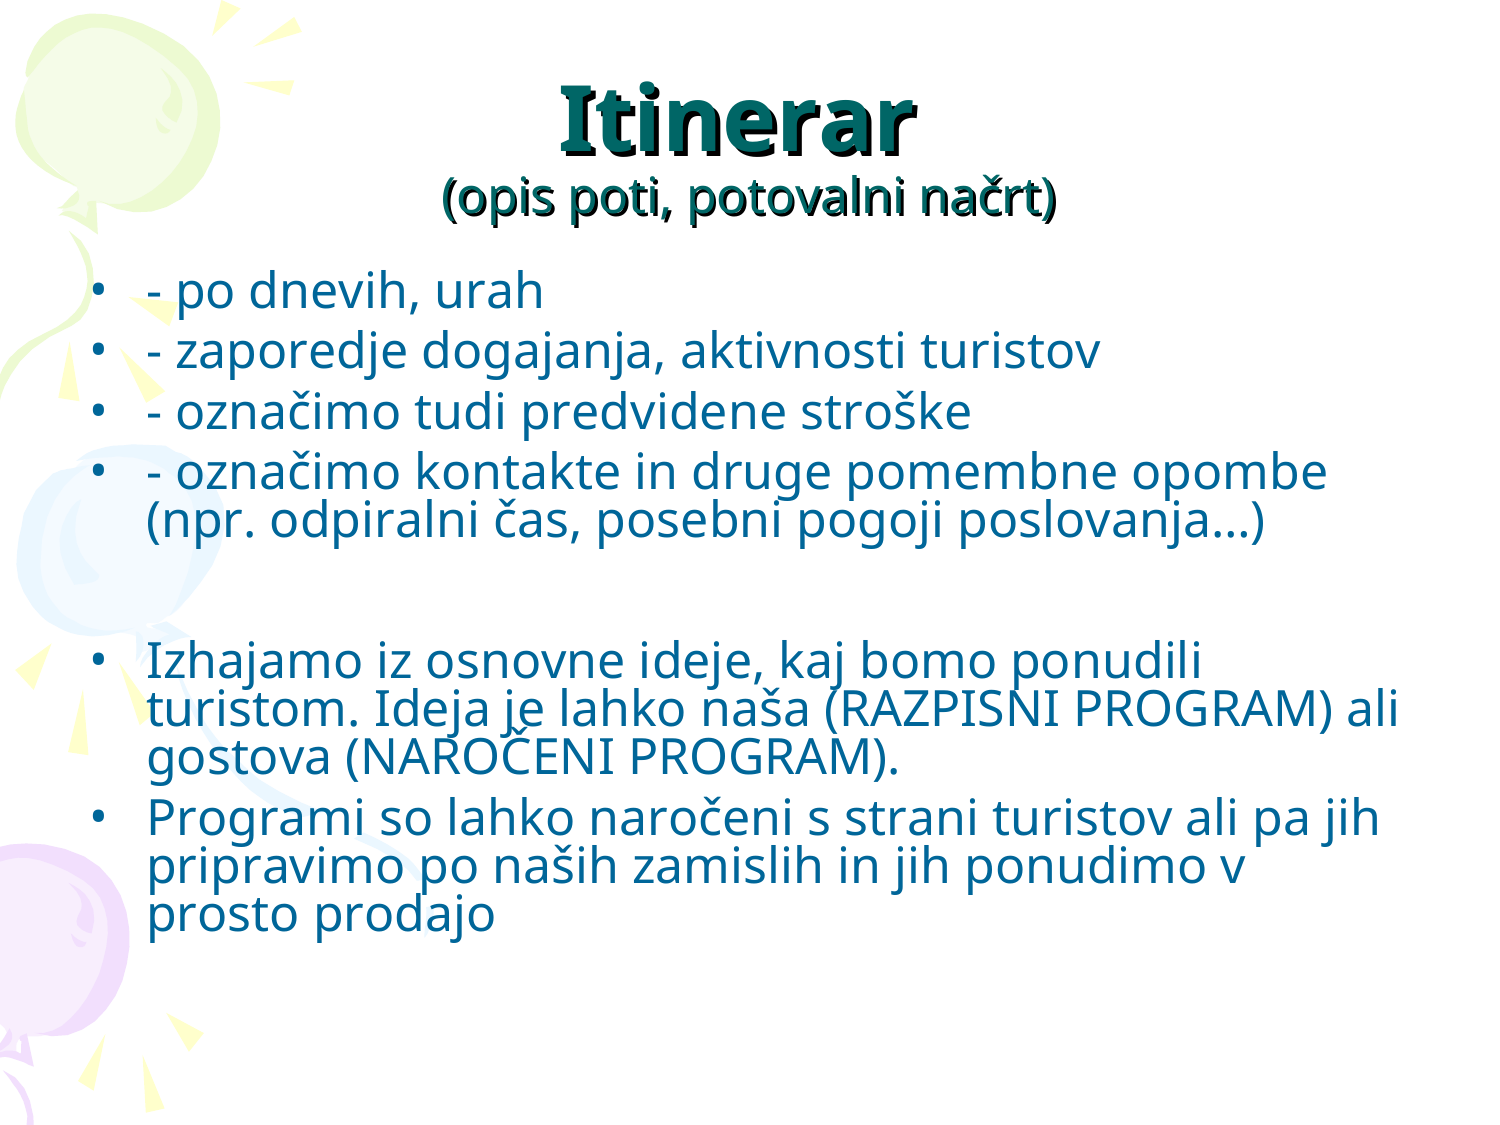

# Itinerar (opis poti, potovalni načrt)
- po dnevih, urah
- zaporedje dogajanja, aktivnosti turistov
- označimo tudi predvidene stroške
- označimo kontakte in druge pomembne opombe (npr. odpiralni čas, posebni pogoji poslovanja…)
Izhajamo iz osnovne ideje, kaj bomo ponudili turistom. Ideja je lahko naša (RAZPISNI PROGRAM) ali gostova (NAROČENI PROGRAM).
Programi so lahko naročeni s strani turistov ali pa jih pripravimo po naših zamislih in jih ponudimo v prosto prodajo